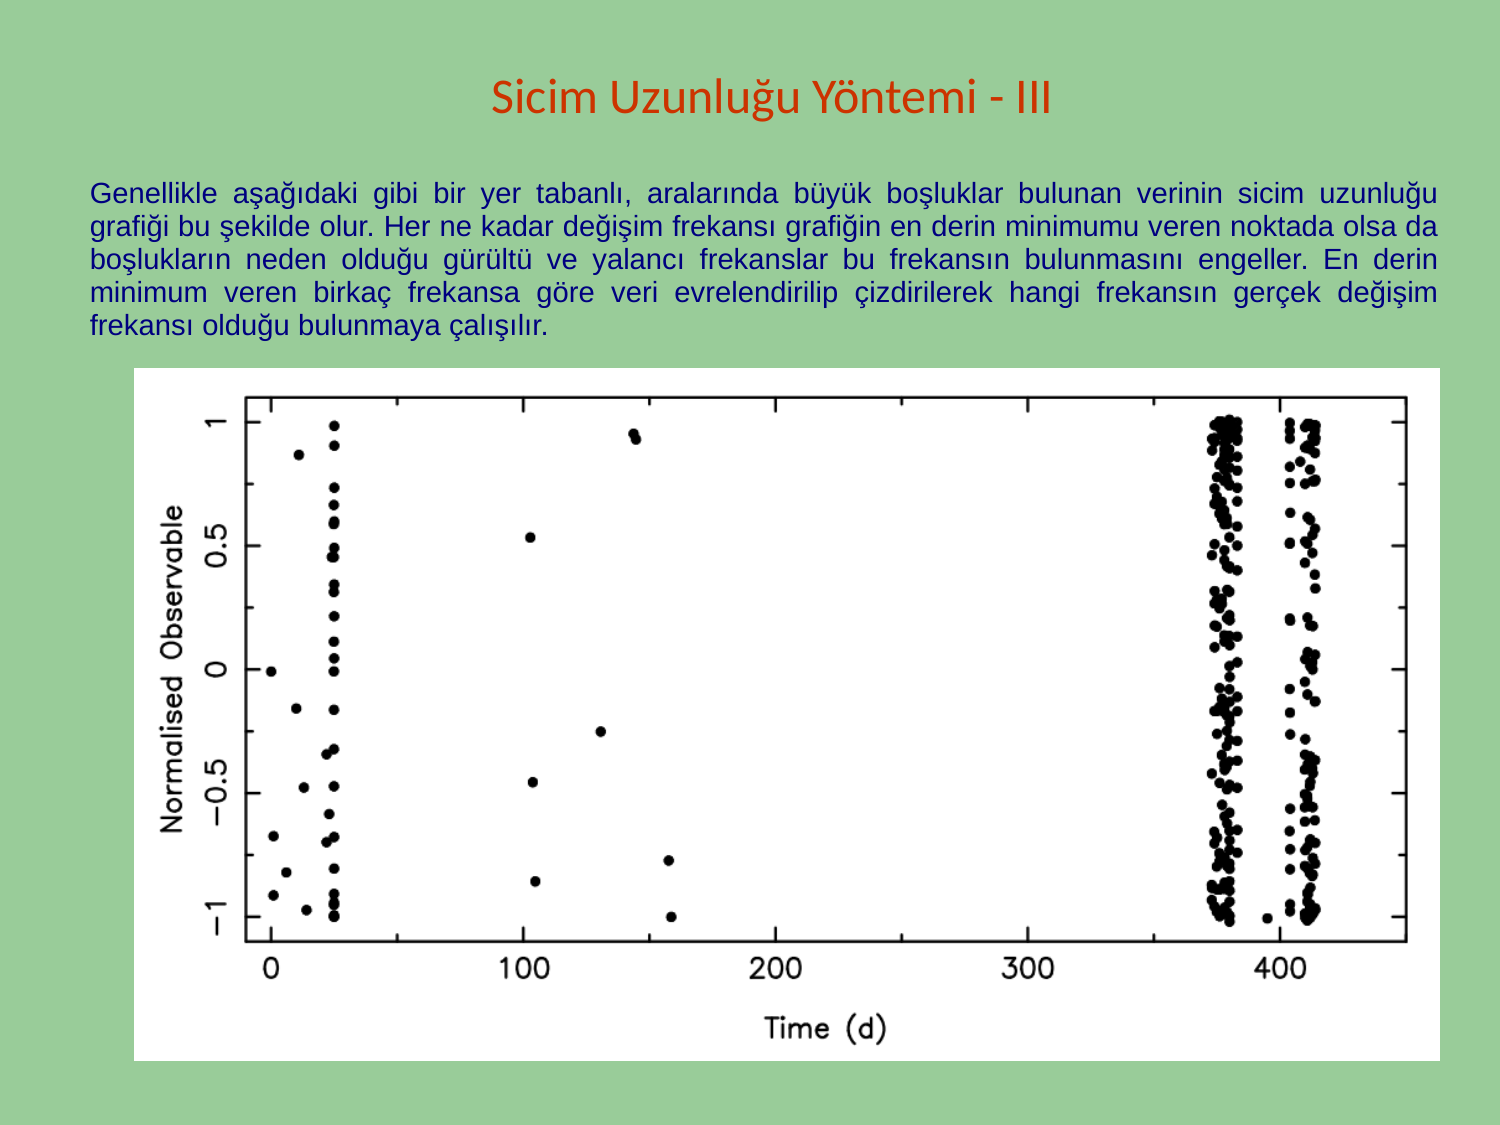

# Sicim Uzunluğu Yöntemi - III
Genellikle aşağıdaki gibi bir yer tabanlı, aralarında büyük boşluklar bulunan verinin sicim uzunluğu grafiği bu şekilde olur. Her ne kadar değişim frekansı grafiğin en derin minimumu veren noktada olsa da boşlukların neden olduğu gürültü ve yalancı frekanslar bu frekansın bulunmasını engeller. En derin minimum veren birkaç frekansa göre veri evrelendirilip çizdirilerek hangi frekansın gerçek değişim frekansı olduğu bulunmaya çalışılır.